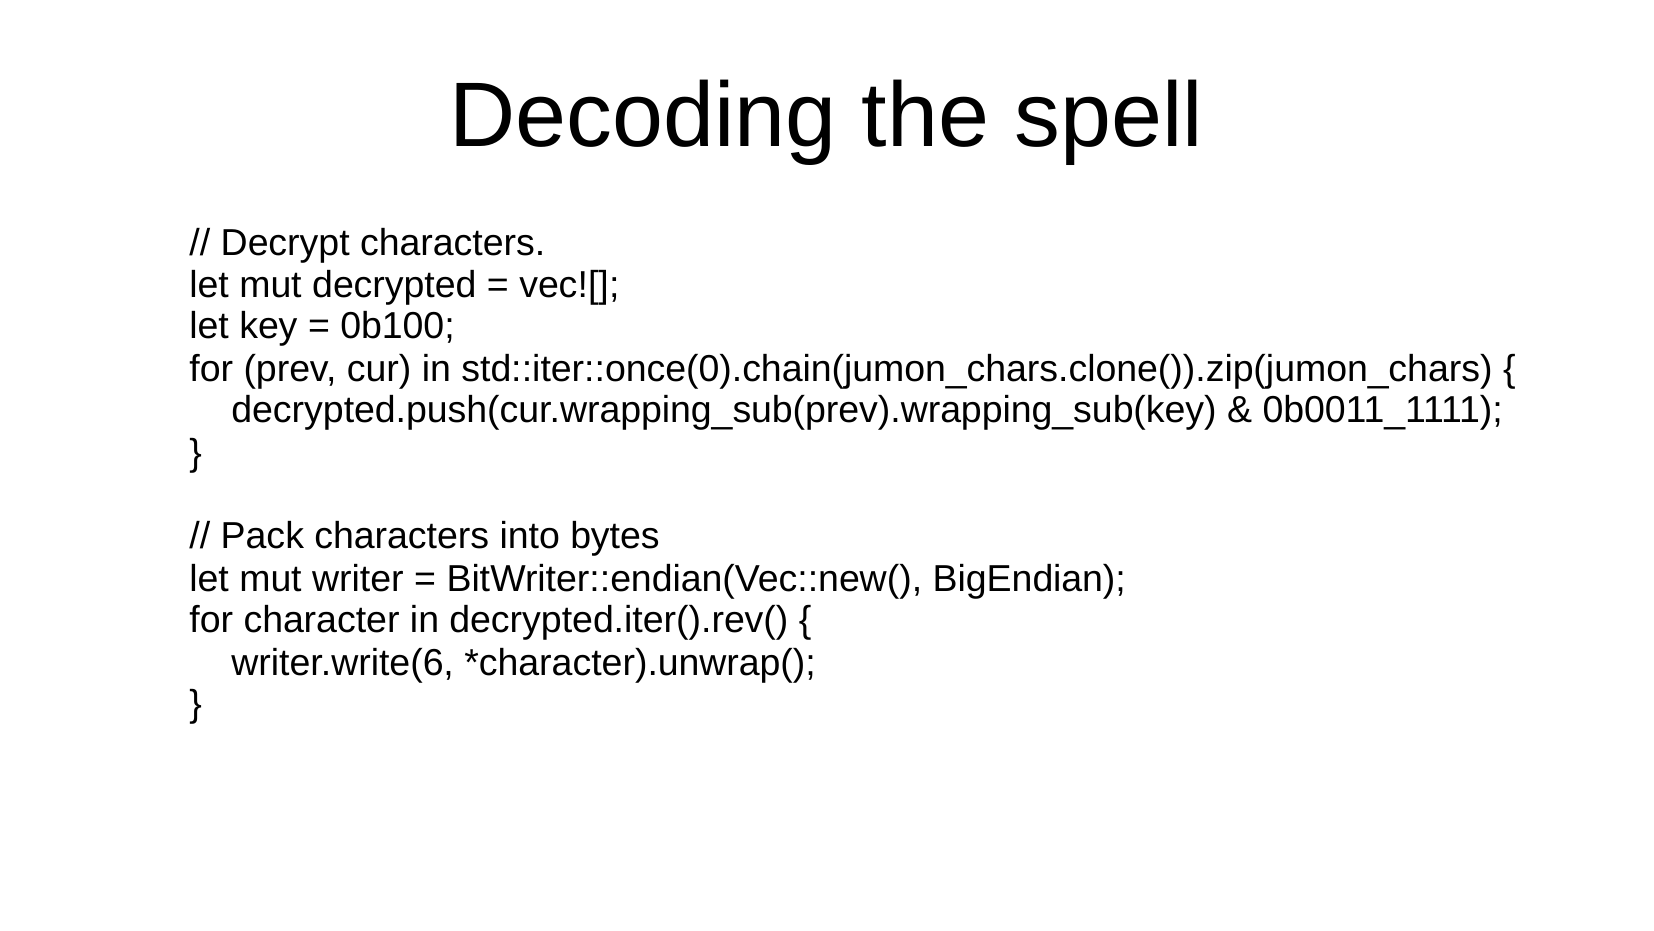

# Decoding the spell
 // Decrypt characters.
 let mut decrypted = vec![];
 let key = 0b100;
 for (prev, cur) in std::iter::once(0).chain(jumon_chars.clone()).zip(jumon_chars) {
 decrypted.push(cur.wrapping_sub(prev).wrapping_sub(key) & 0b0011_1111);
 }
 // Pack characters into bytes
 let mut writer = BitWriter::endian(Vec::new(), BigEndian);
 for character in decrypted.iter().rev() {
 writer.write(6, *character).unwrap();
 }